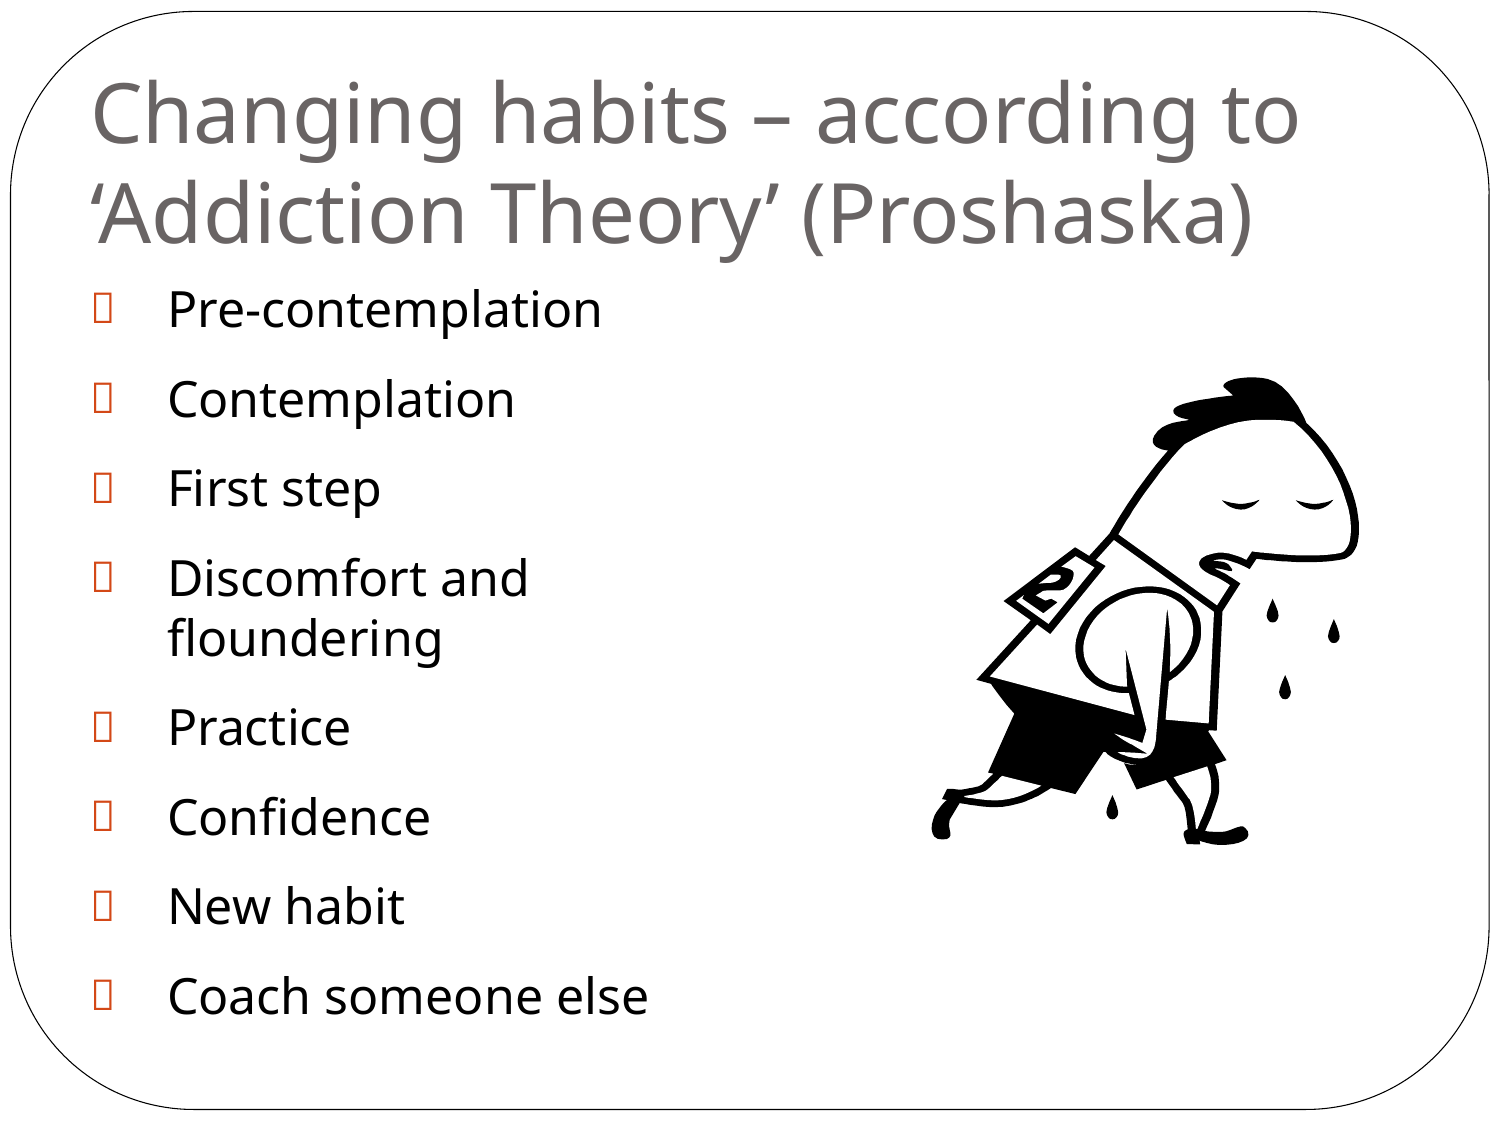

# Changing habits – according to ‘Addiction Theory’ (Proshaska)
Pre-contemplation
Contemplation
First step
Discomfort and floundering
Practice
Confidence
New habit
Coach someone else